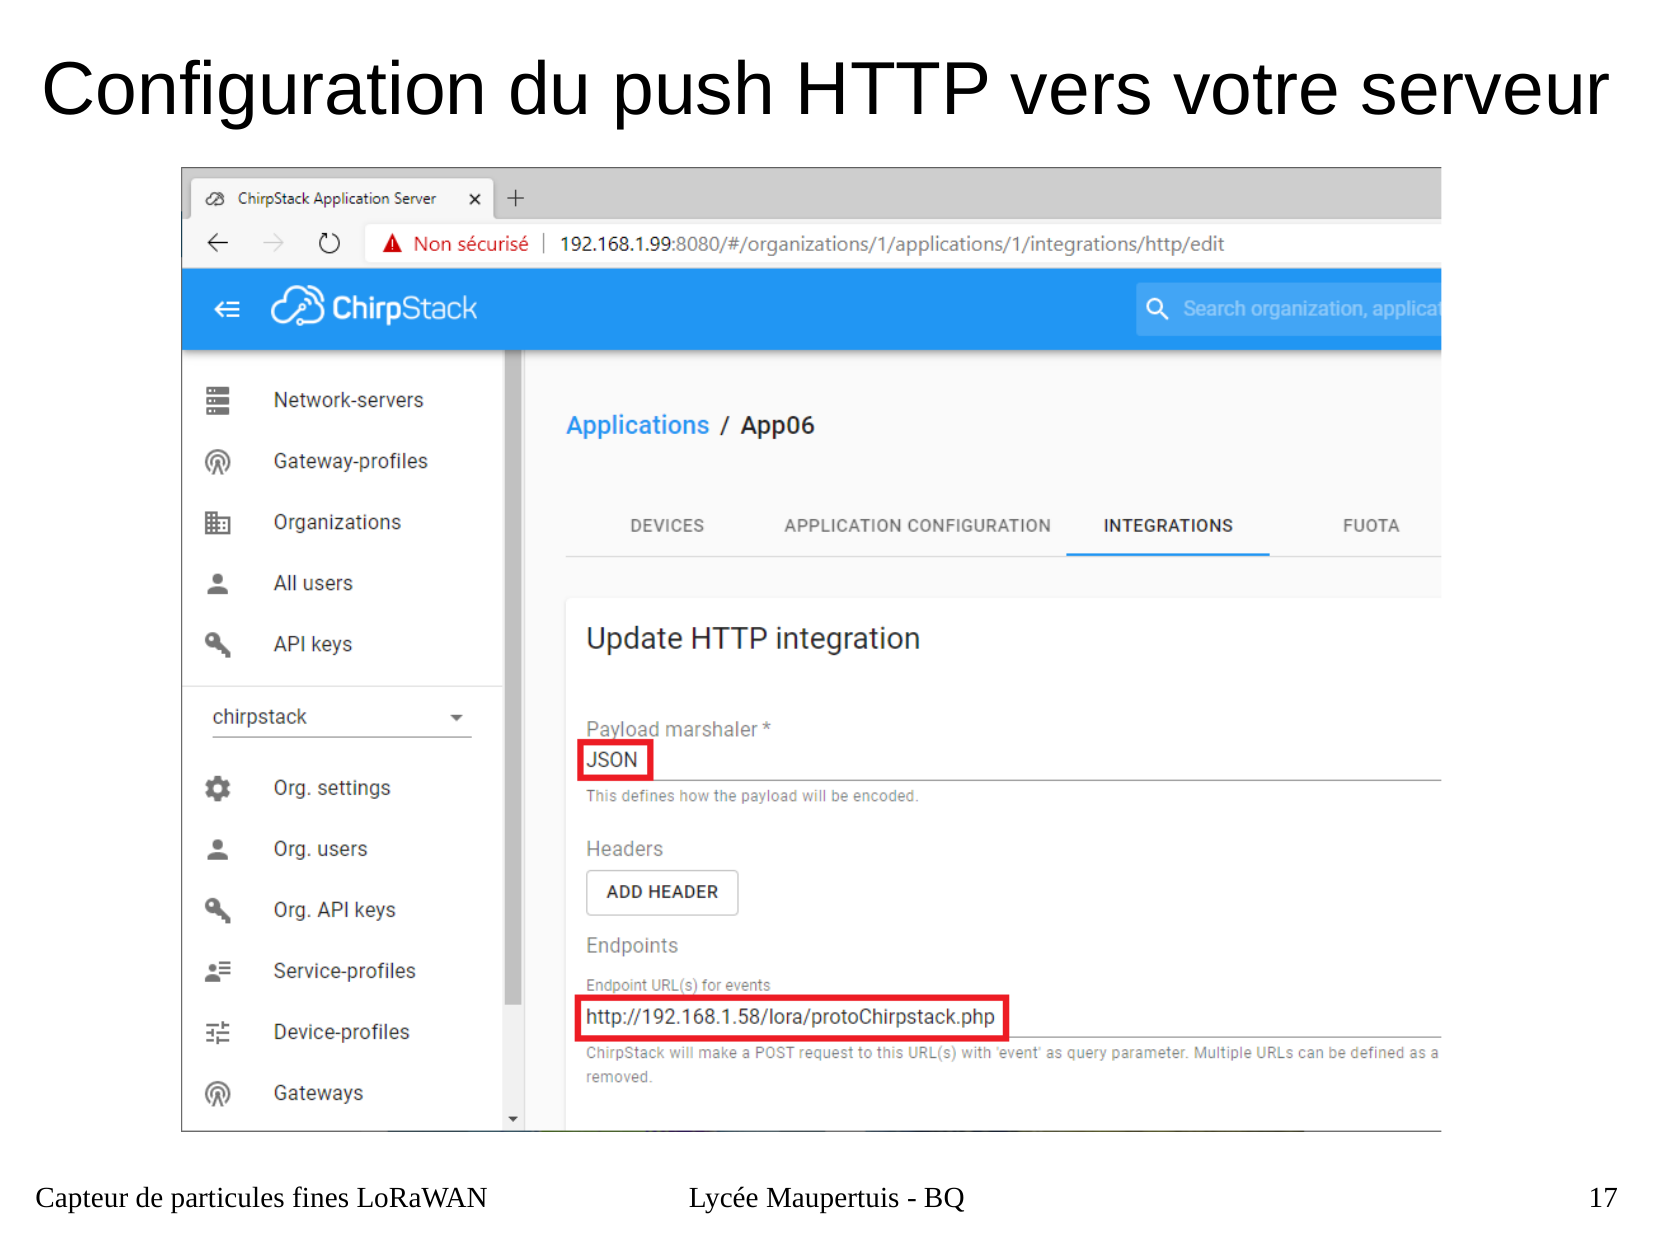

# Configuration du push HTTP vers votre serveur
Capteur de particules fines LoRaWAN
Lycée Maupertuis - BQ
17